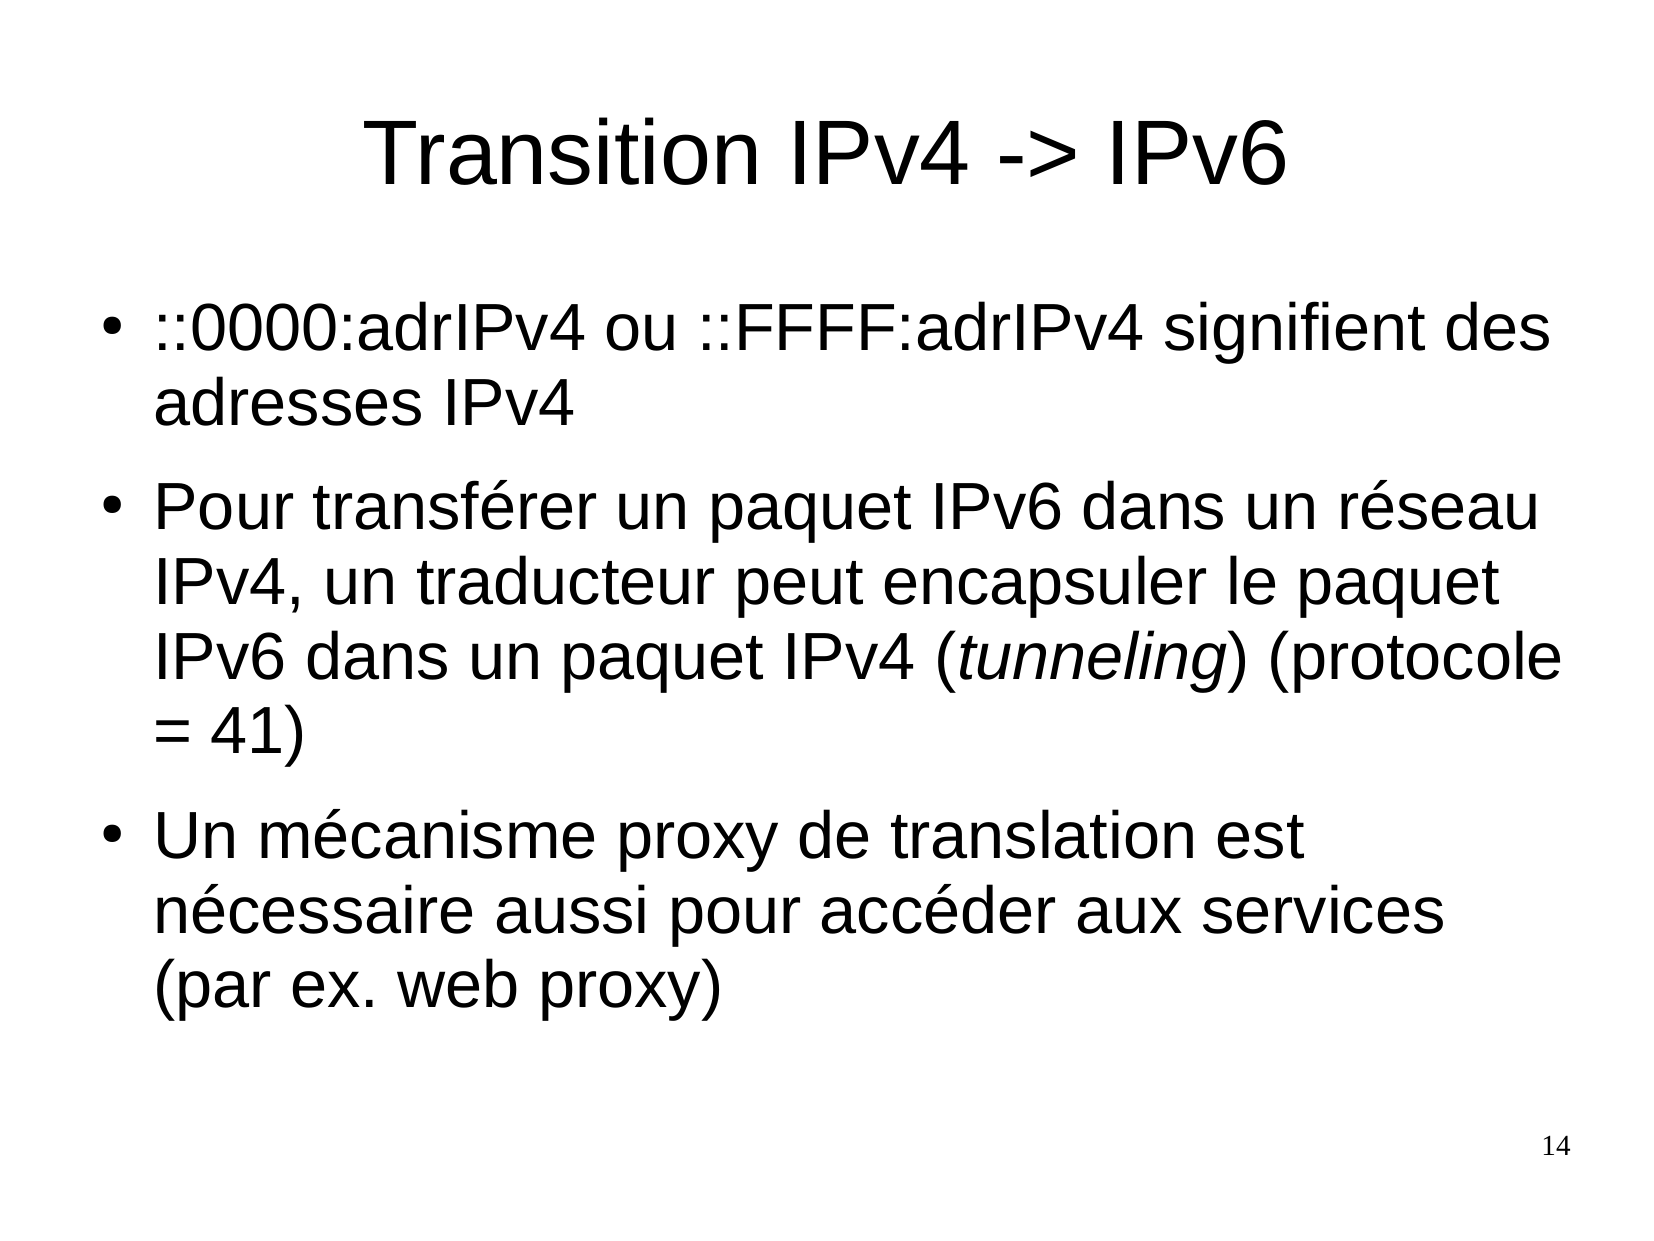

# Transition IPv4 -> IPv6
::0000:adrIPv4 ou ::FFFF:adrIPv4 signifient des adresses IPv4
Pour transférer un paquet IPv6 dans un réseau IPv4, un traducteur peut encapsuler le paquet IPv6 dans un paquet IPv4 (tunneling) (protocole = 41)
Un mécanisme proxy de translation est nécessaire aussi pour accéder aux services (par ex. web proxy)
14